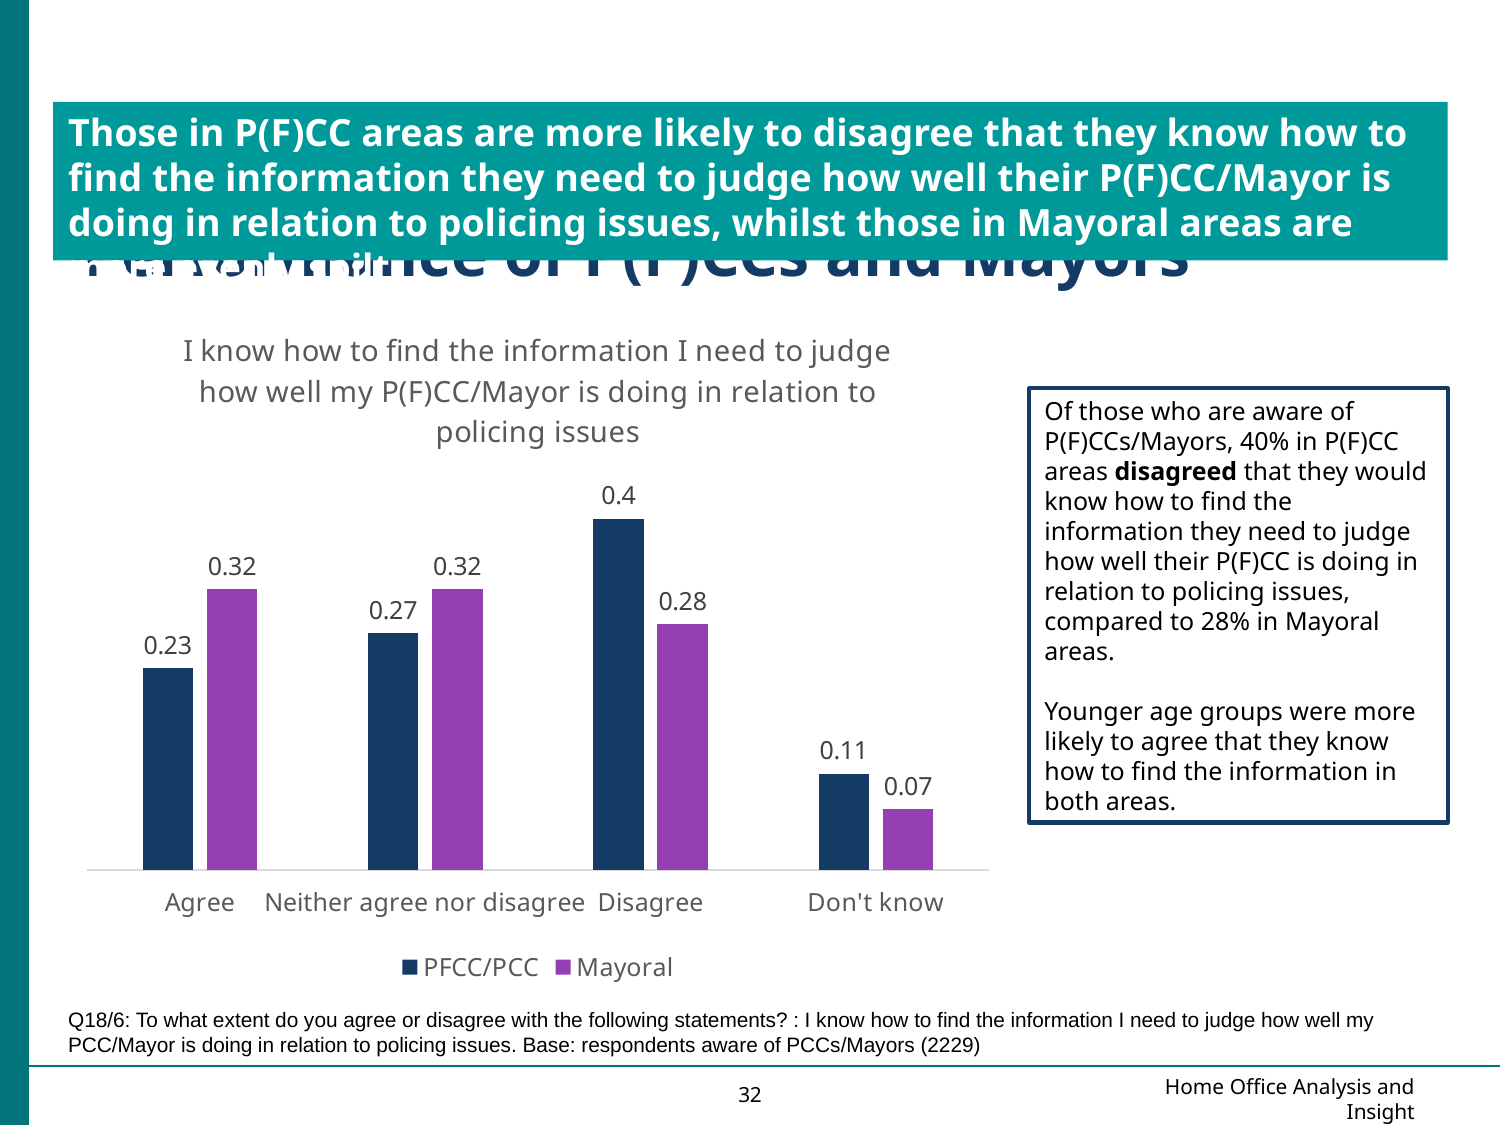

Those in P(F)CC areas are more likely to disagree that they know how to find the information they need to judge how well their P(F)CC/Mayor is doing in relation to policing issues, whilst those in Mayoral areas are more evenly spilt.
# Performance of P(F)CCs and Mayors
### Chart: I know how to find the information I need to judge how well my P(F)CC/Mayor is doing in relation to policing issues
| Category | PFCC/PCC | Mayoral |
|---|---|---|
| Agree | 0.23 | 0.32 |
| Neither agree nor disagree | 0.27 | 0.32 |
| Disagree | 0.4 | 0.28 |
| Don't know | 0.11 | 0.07 |Of those who are aware of P(F)CCs/Mayors, 40% in P(F)CC areas disagreed that they would know how to find the information they need to judge how well their P(F)CC is doing in relation to policing issues, compared to 28% in Mayoral areas.
Younger age groups were more likely to agree that they know how to find the information in both areas.
Q18/6: To what extent do you agree or disagree with the following statements? : I know how to find the information I need to judge how well my PCC/Mayor is doing in relation to policing issues. Base: respondents aware of PCCs/Mayors (2229)